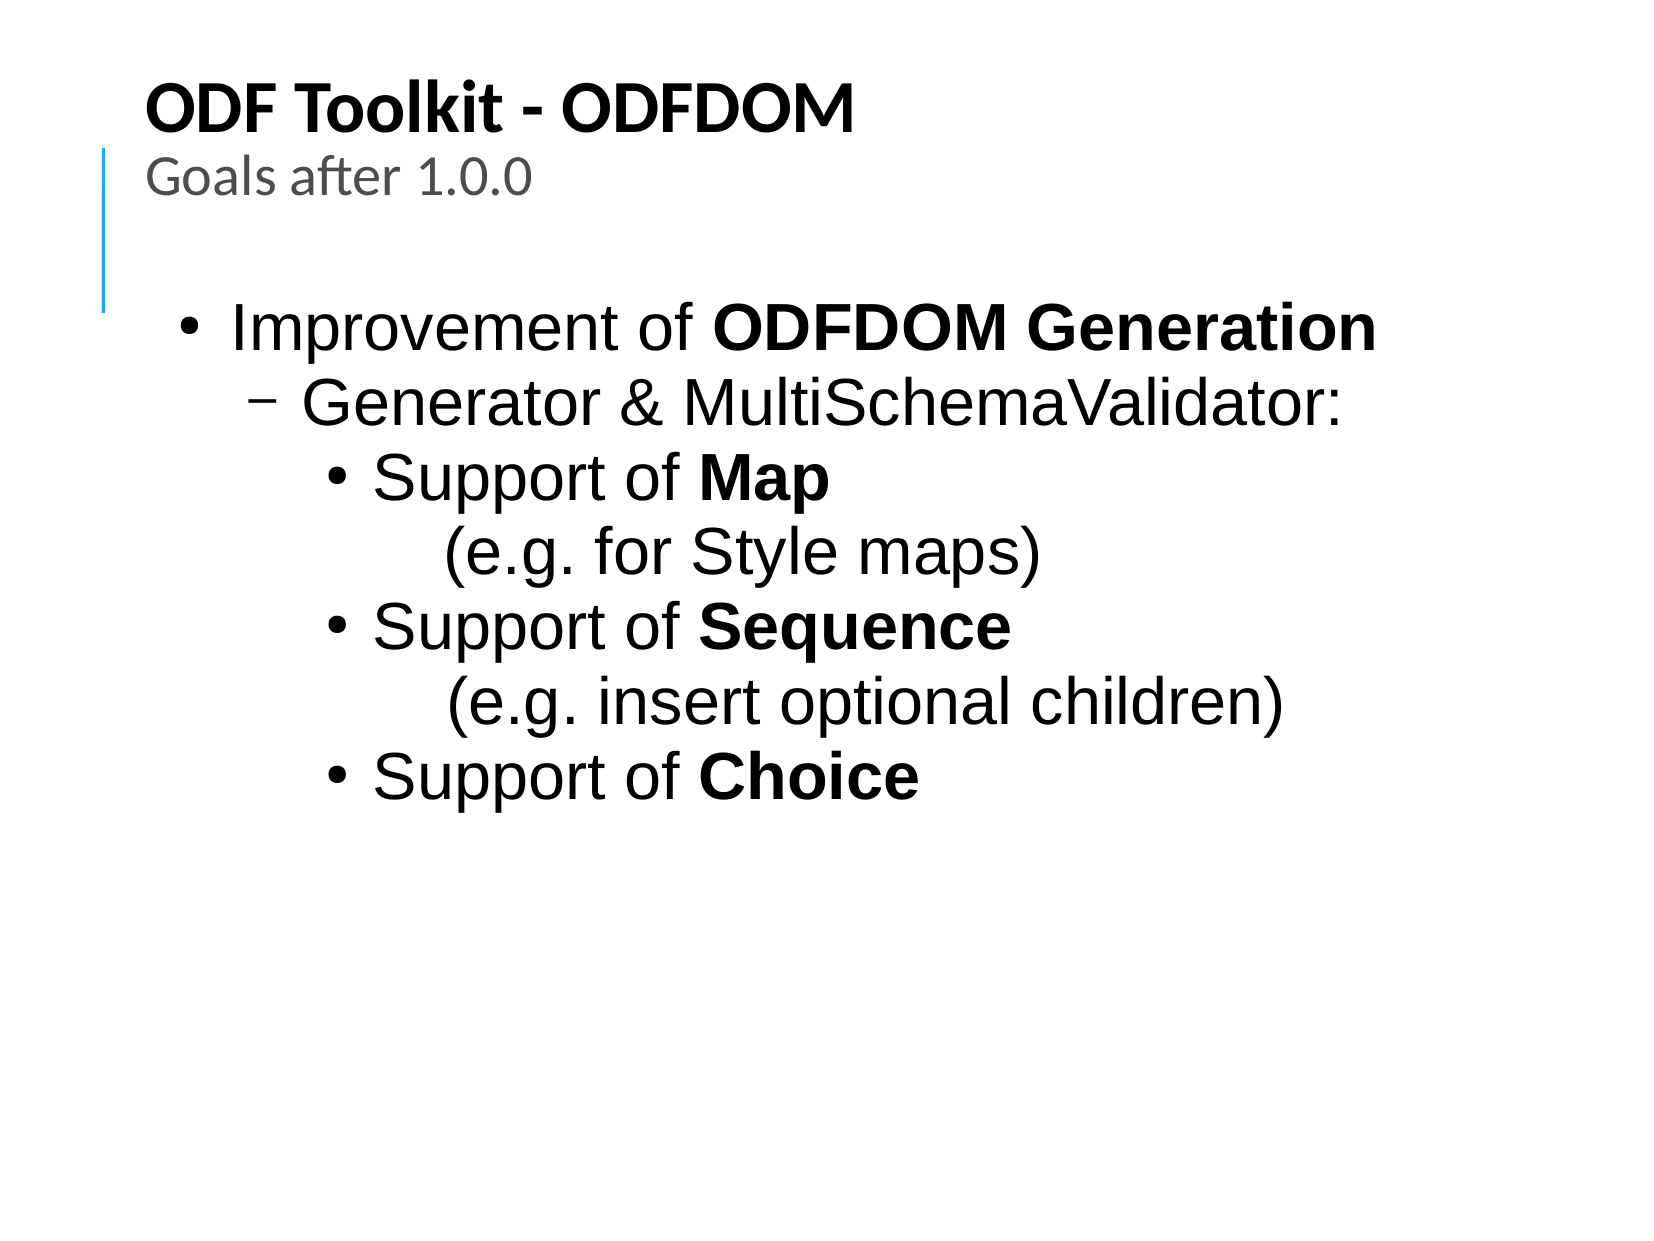

# ODF Toolkit - ODFDOM Goals after 1.0.0
Improvement of ODFDOM Generation
Generator & MultiSchemaValidator:
Support of Map
(e.g. for Style maps)
Support of Sequence
	(e.g. insert optional children)
Support of Choice